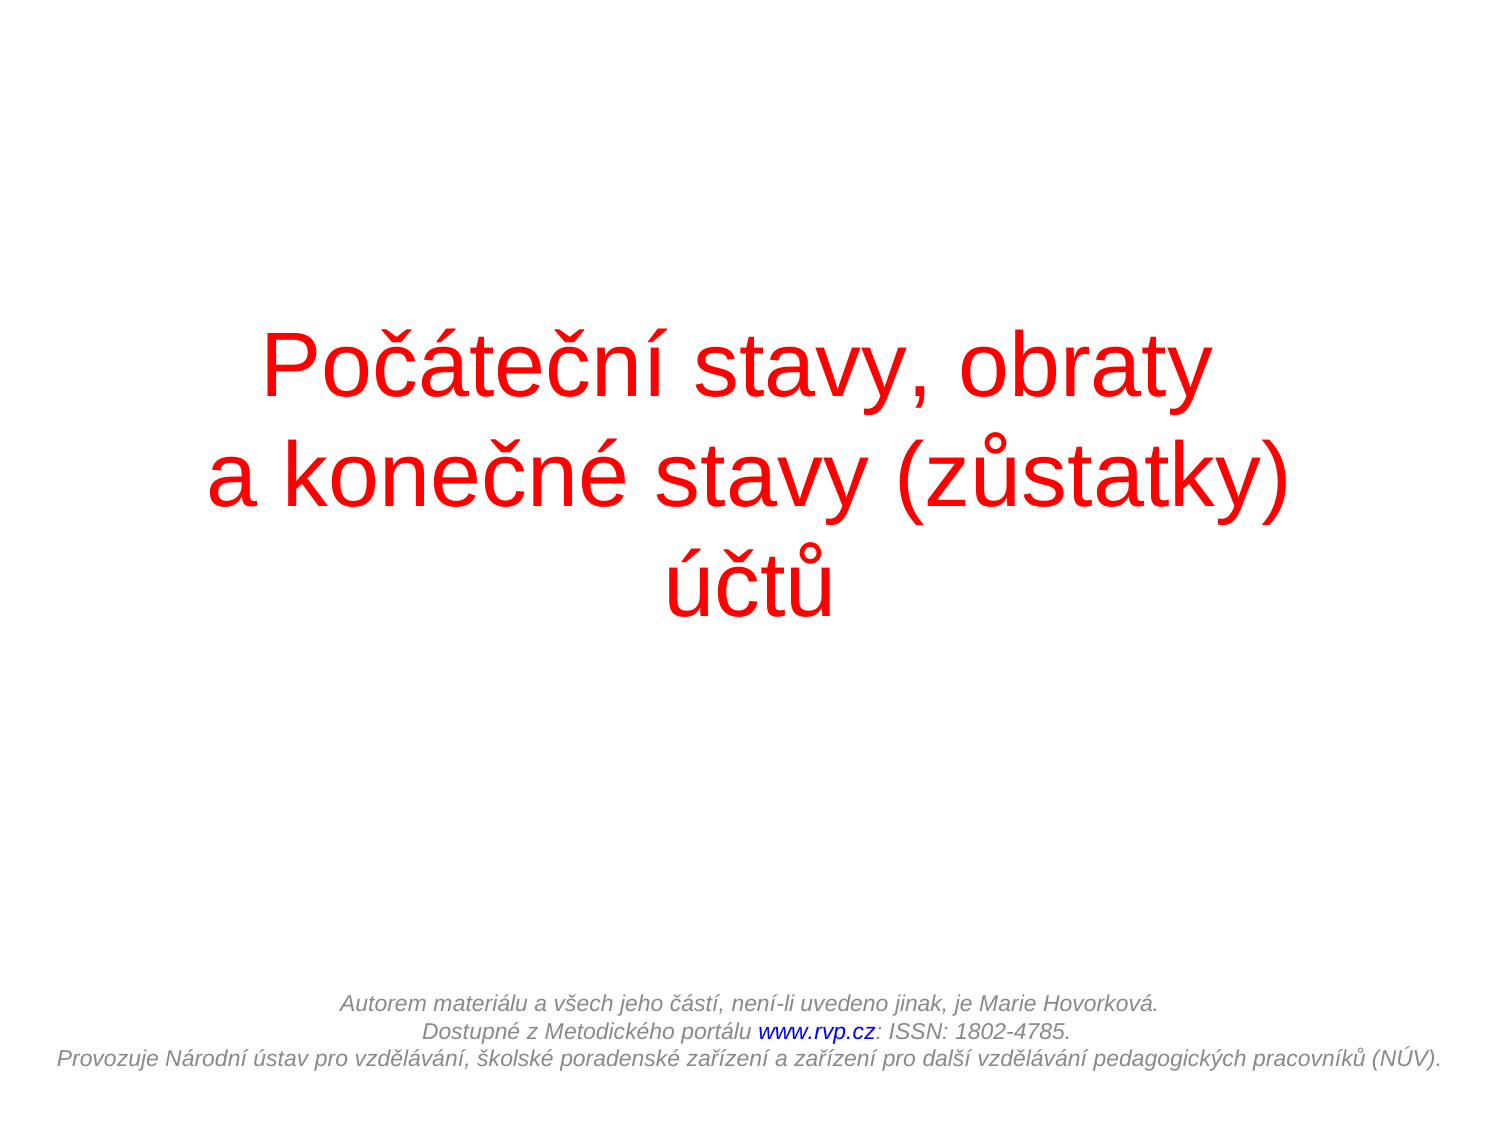

# Počáteční stavy, obraty a konečné stavy (zůstatky) účtů
Autorem materiálu a všech jeho částí, není-li uvedeno jinak, je Marie Hovorková.
Dostupné z Metodického portálu www.rvp.cz: ISSN: 1802-4785.
Provozuje Národní ústav pro vzdělávání, školské poradenské zařízení a zařízení pro další vzdělávání pedagogických pracovníků (NÚV).